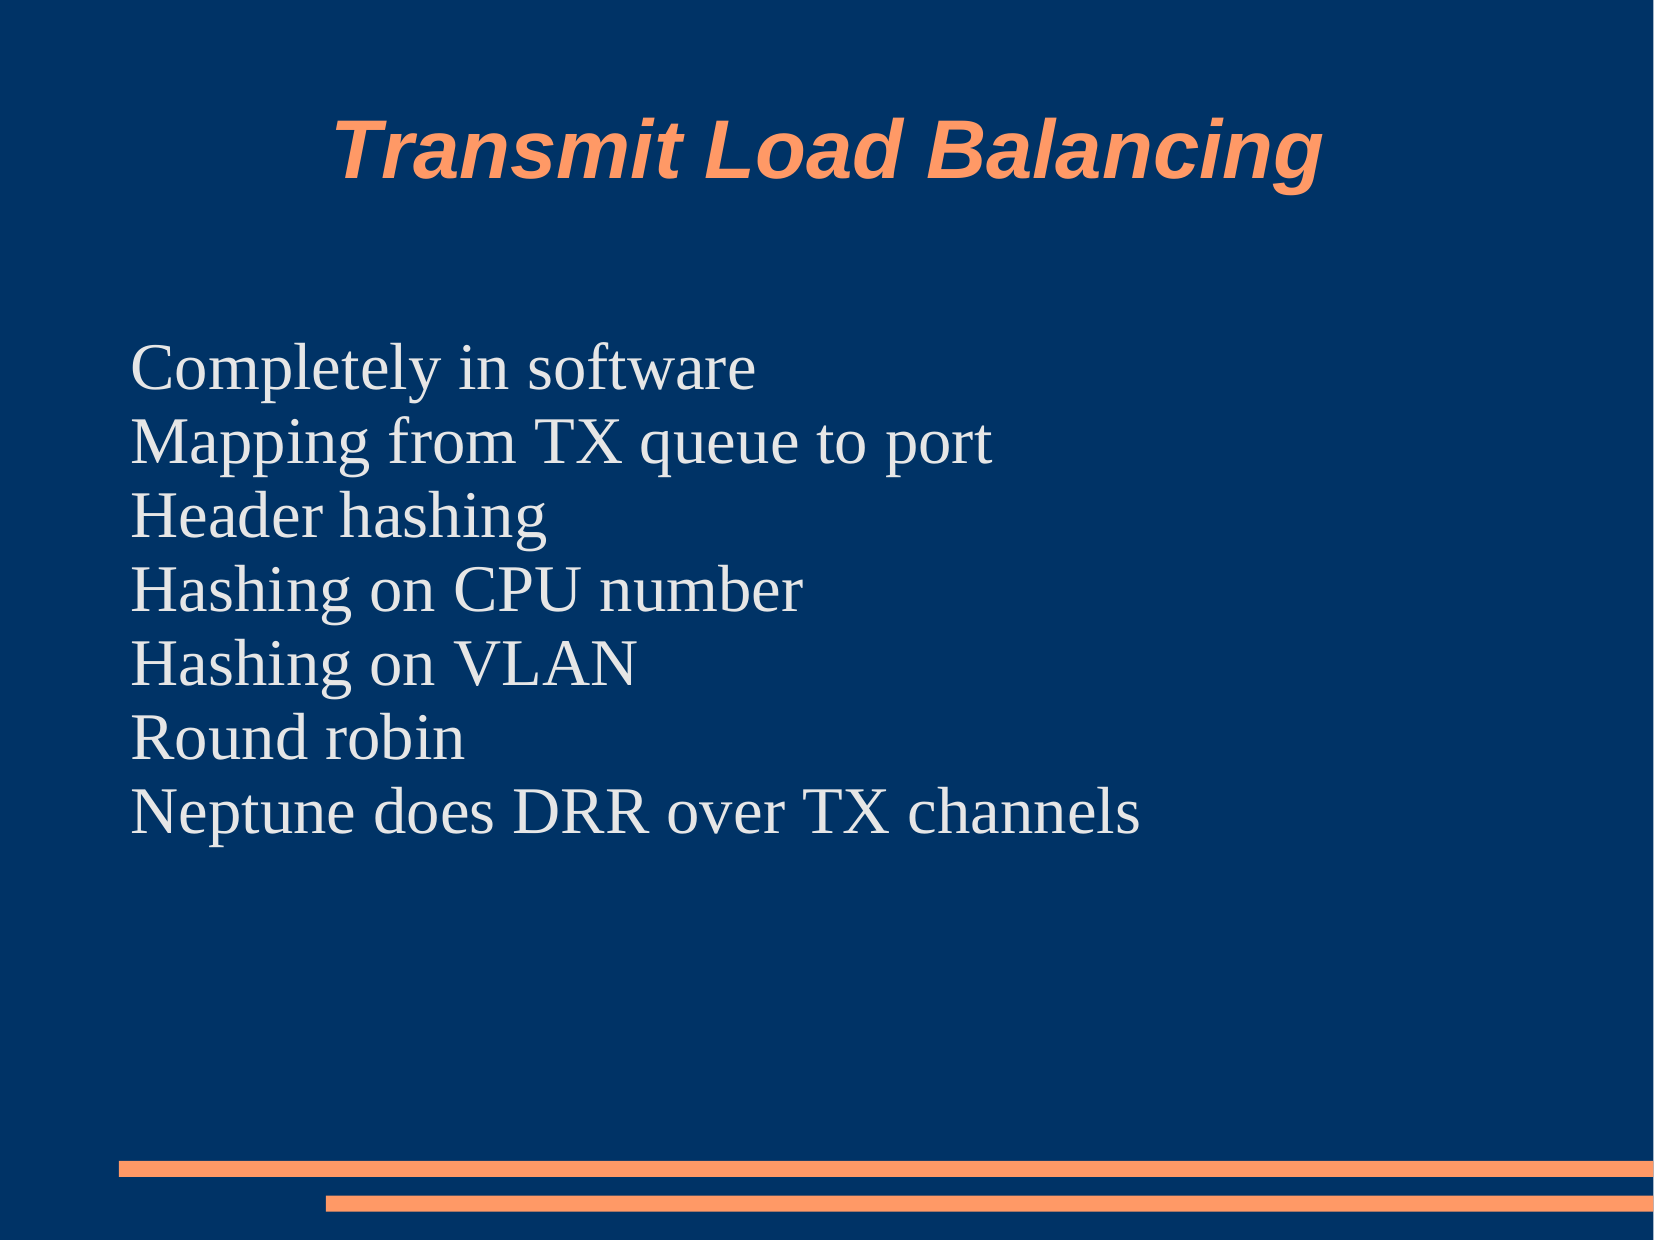

# Transmit Load Balancing
Completely in software
Mapping from TX queue to port
Header hashing
Hashing on CPU number
Hashing on VLAN
Round robin
Neptune does DRR over TX channels